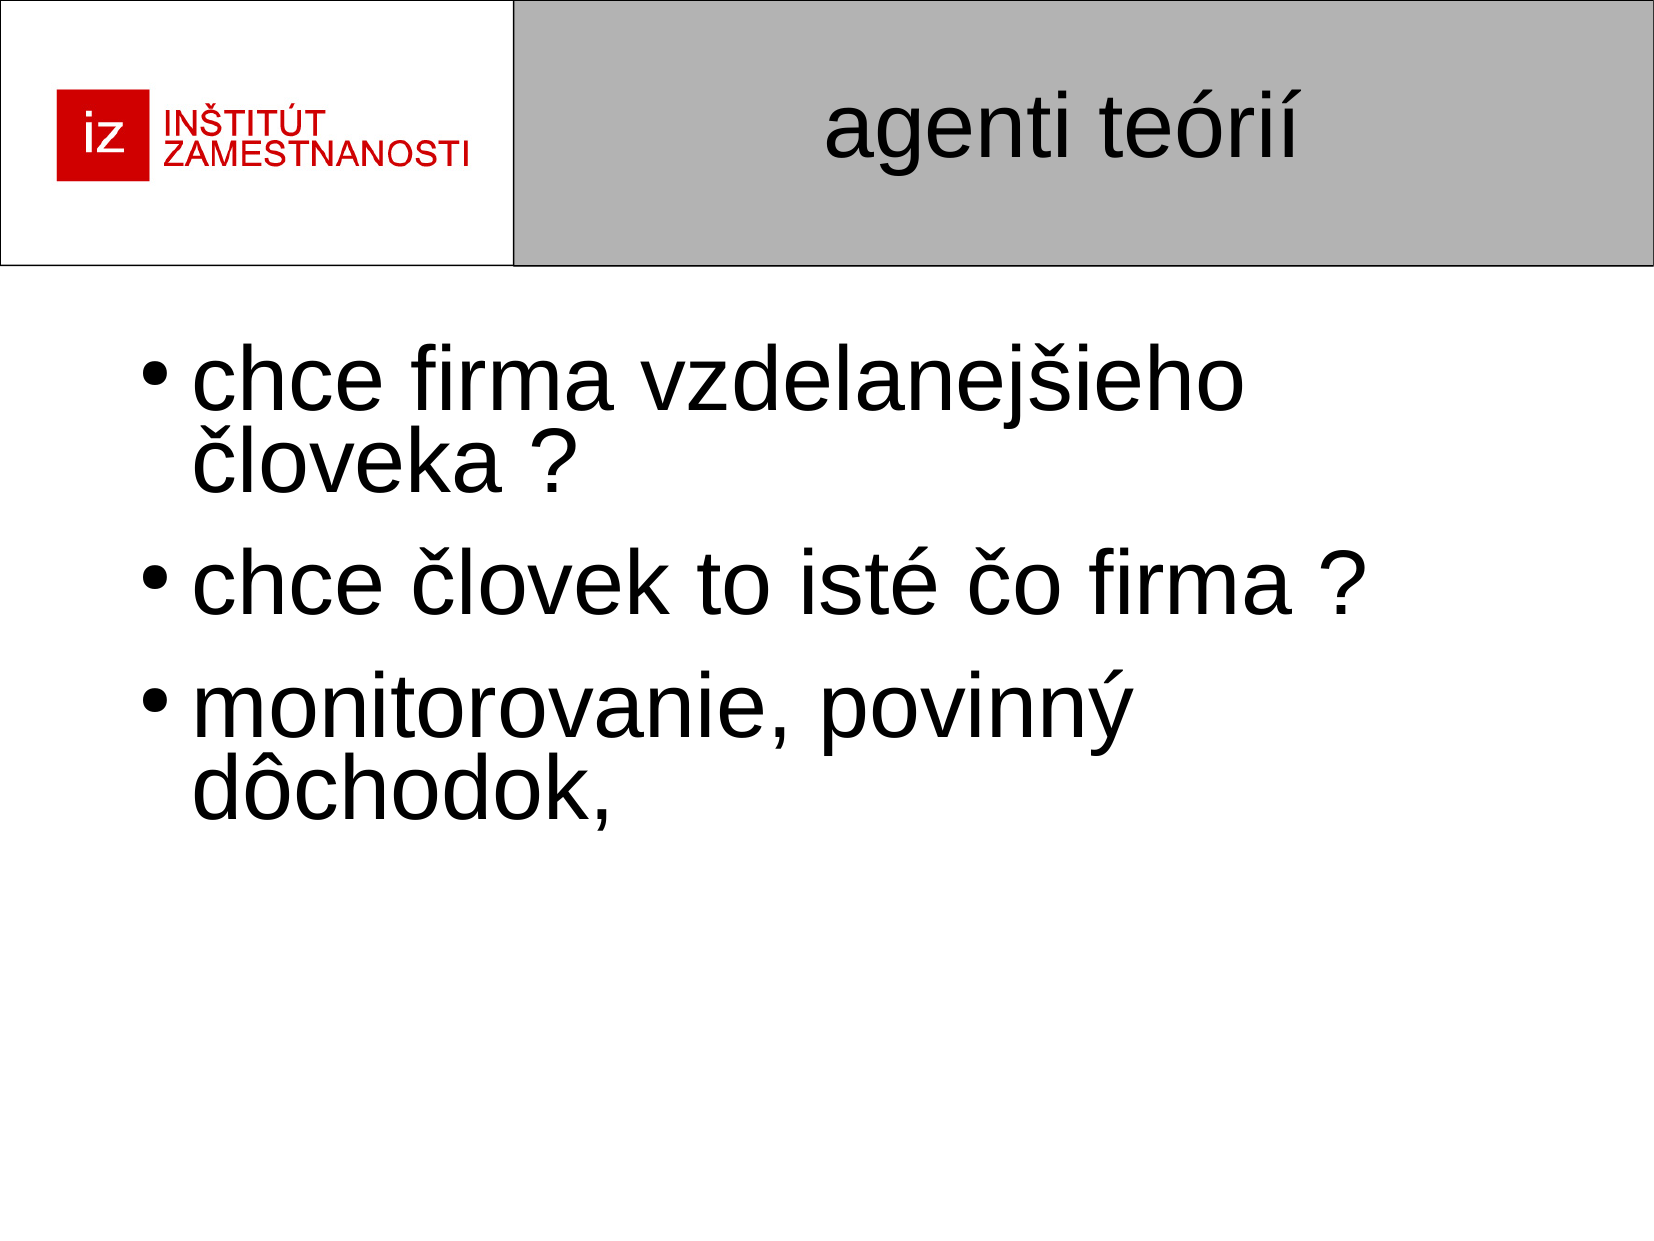

# agenti teórií
chce firma vzdelanejšieho človeka ?
chce človek to isté čo firma ?
monitorovanie, povinný dôchodok,